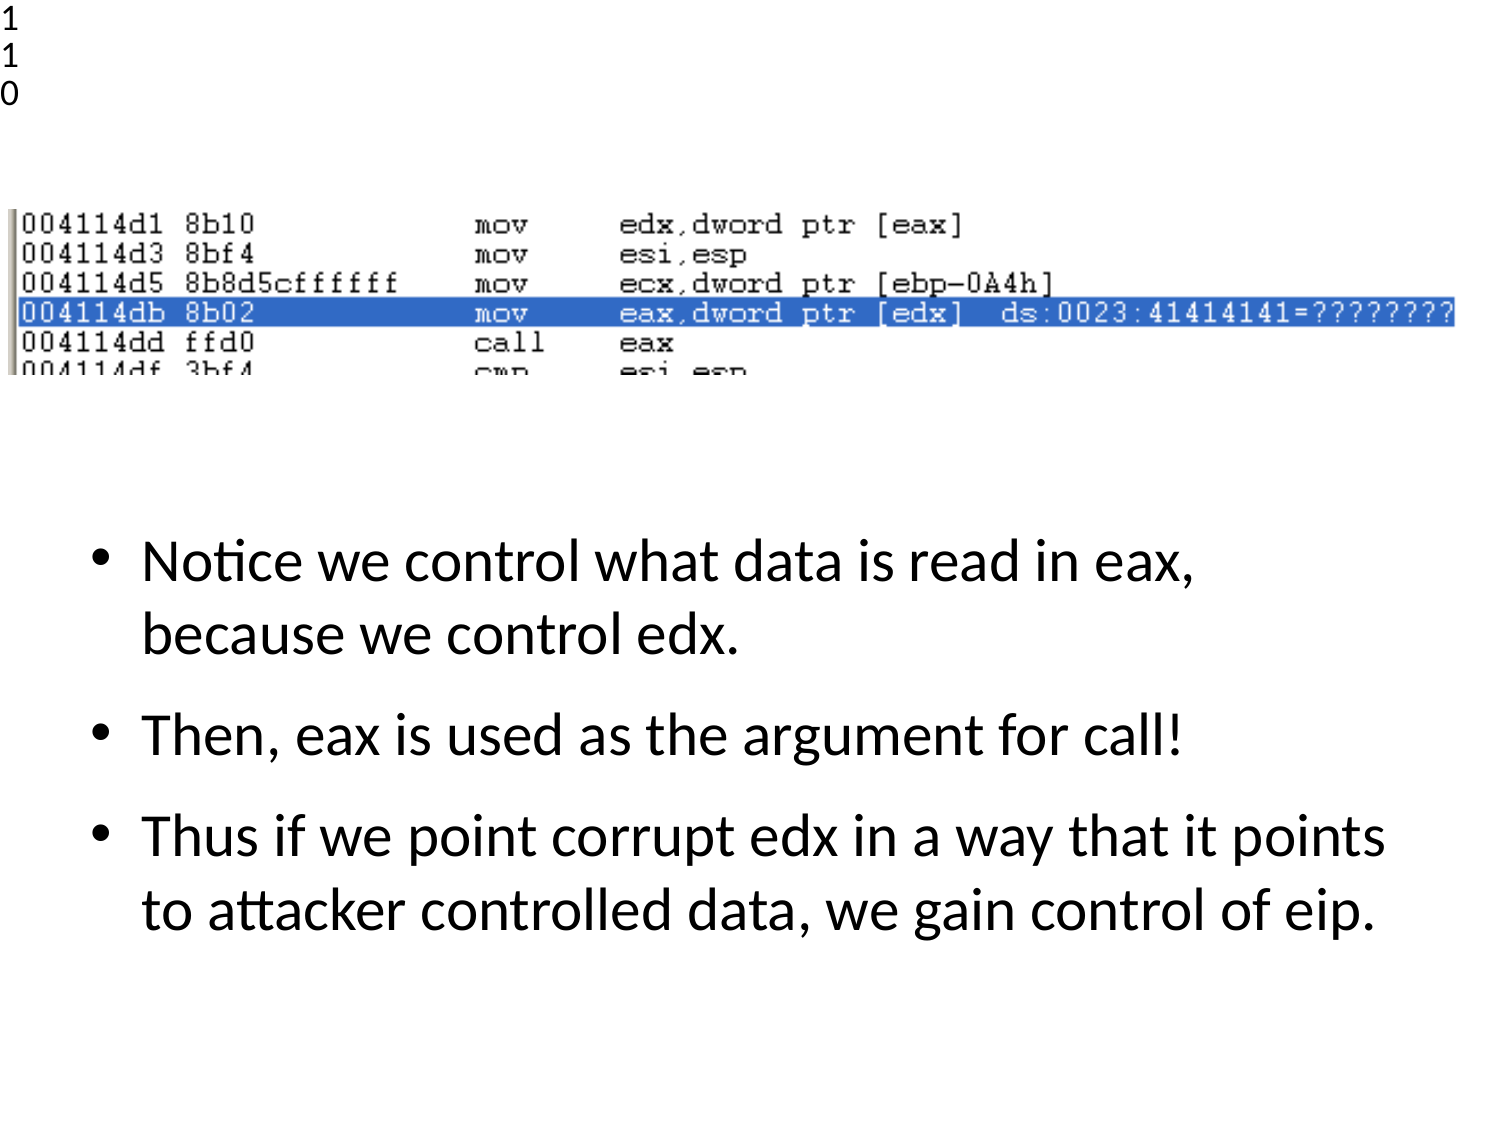

# Notice we control what data is read in eax, because we control edx.
Then, eax is used as the argument for call!
Thus if we point corrupt edx in a way that it points to attacker controlled data, we gain control of eip.